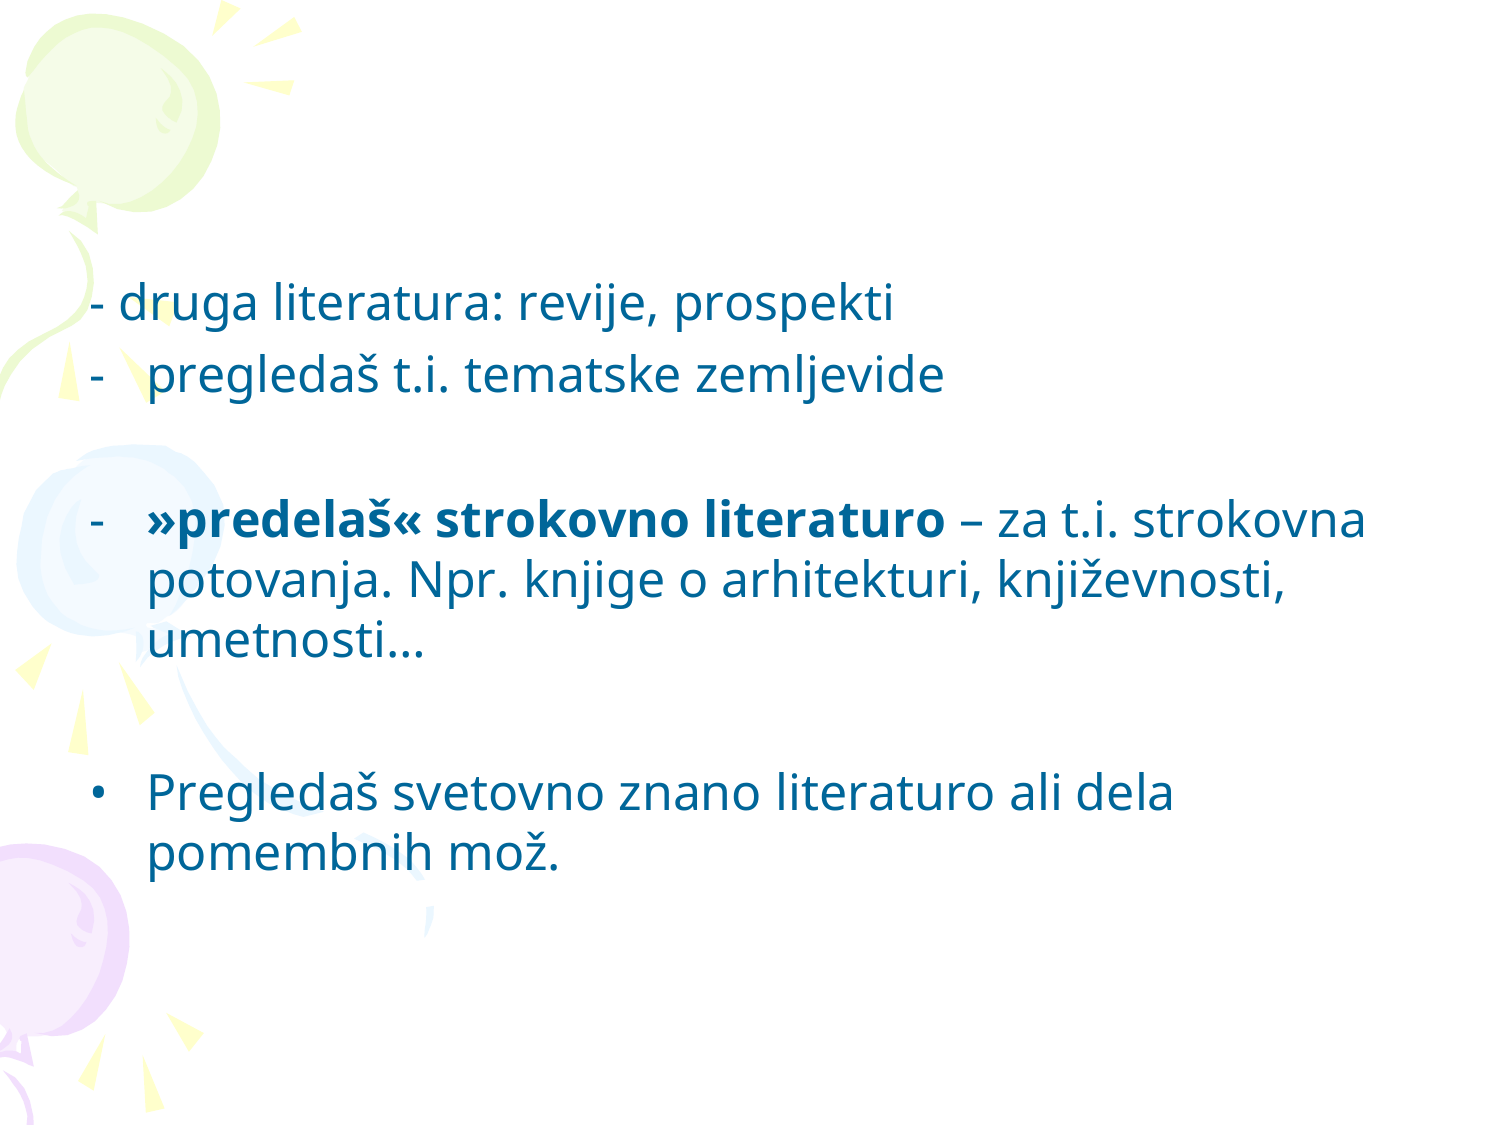

#
- druga literatura: revije, prospekti
pregledaš t.i. tematske zemljevide
»predelaš« strokovno literaturo – za t.i. strokovna potovanja. Npr. knjige o arhitekturi, književnosti, umetnosti…
Pregledaš svetovno znano literaturo ali dela pomembnih mož.